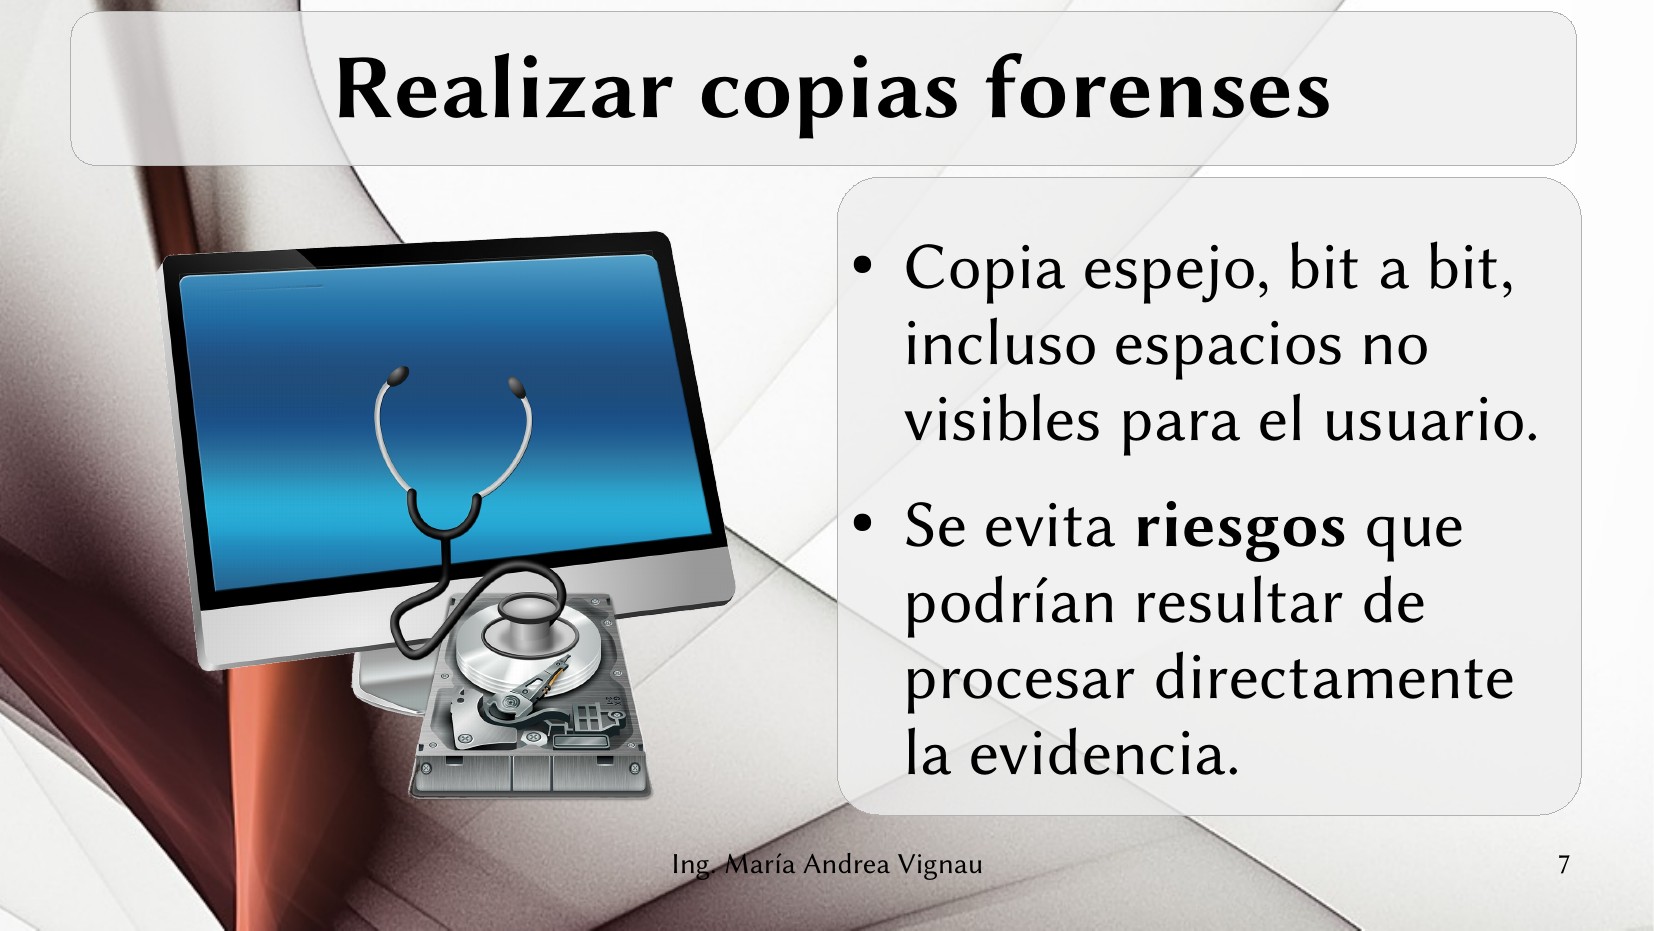

# Realizar copias forenses
Copia espejo, bit a bit, incluso espacios no visibles para el usuario.
Se evita riesgos que podrían resultar de procesar directamente la evidencia.
Ing. María Andrea Vignau
7